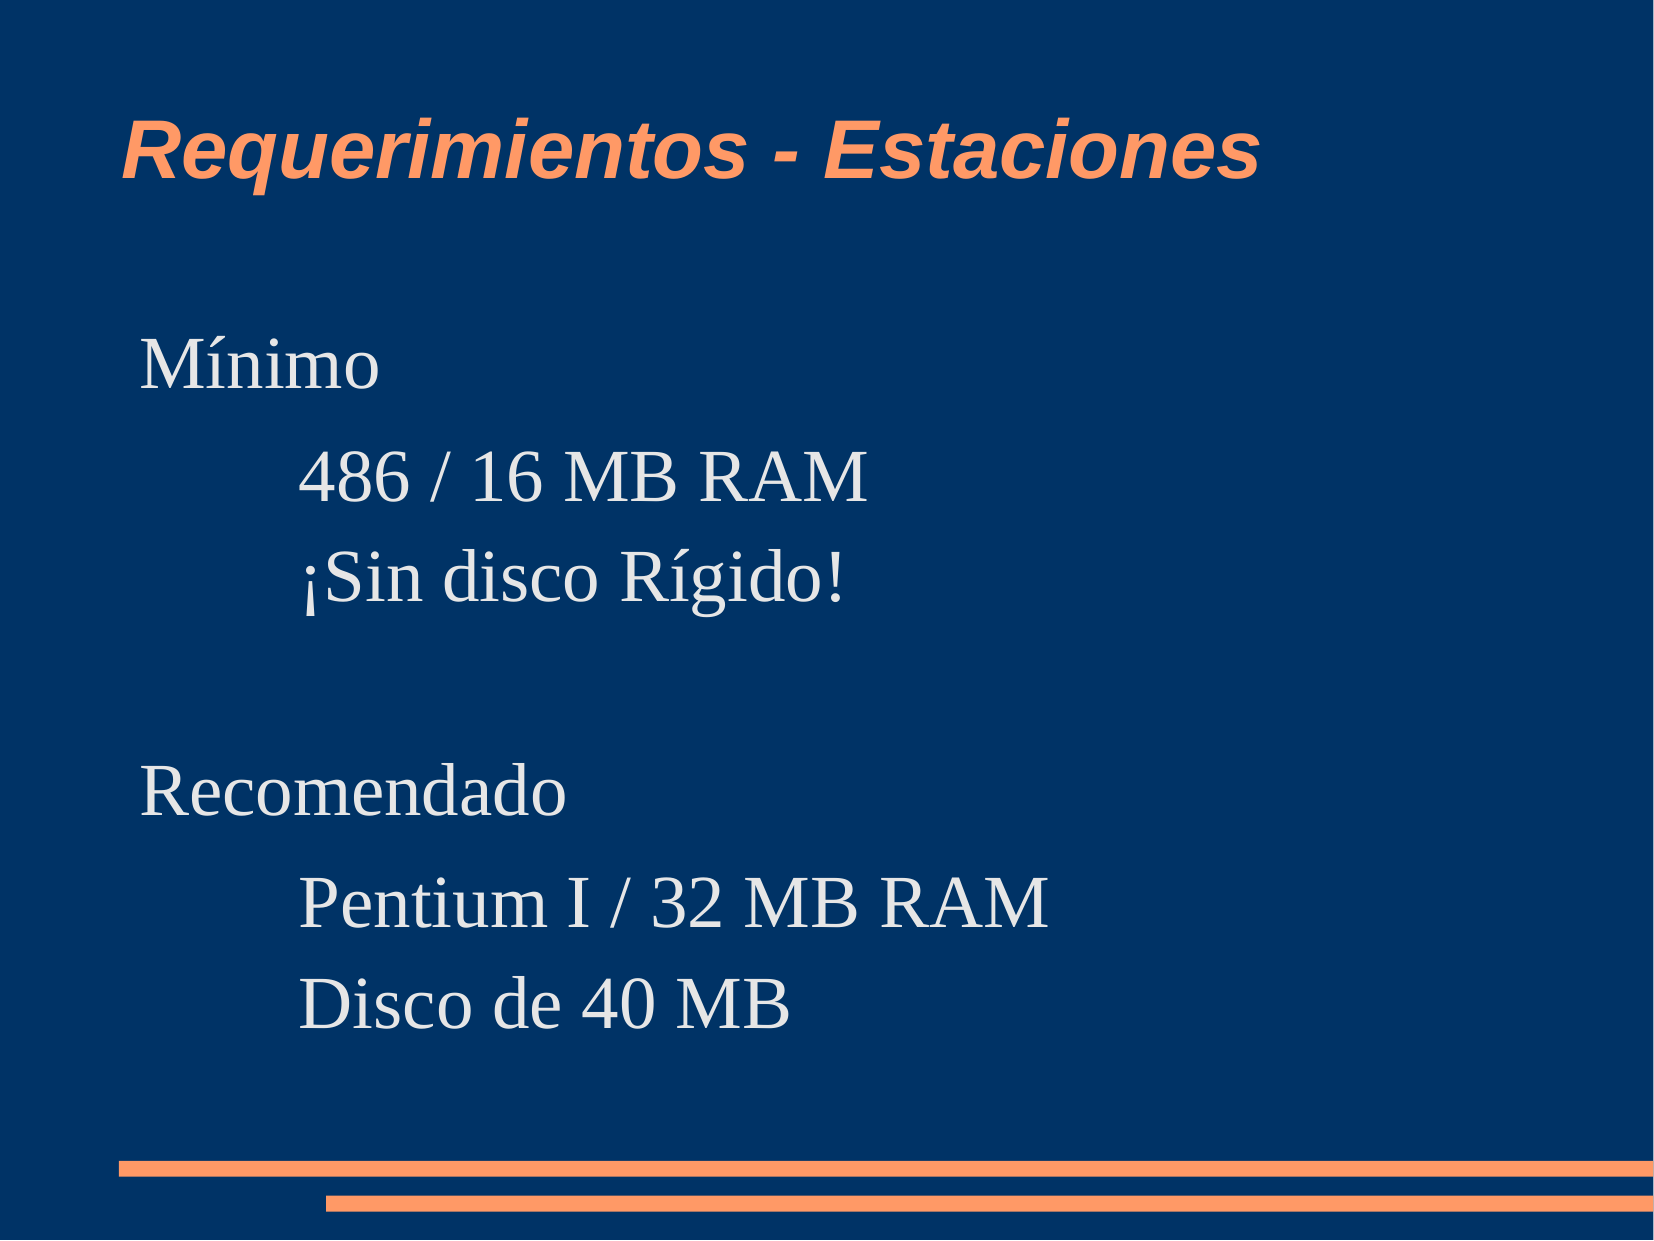

# Requerimientos - Estaciones
Mínimo
486 / 16 MB RAM
¡Sin disco Rígido!
Recomendado
Pentium I / 32 MB RAM
Disco de 40 MB